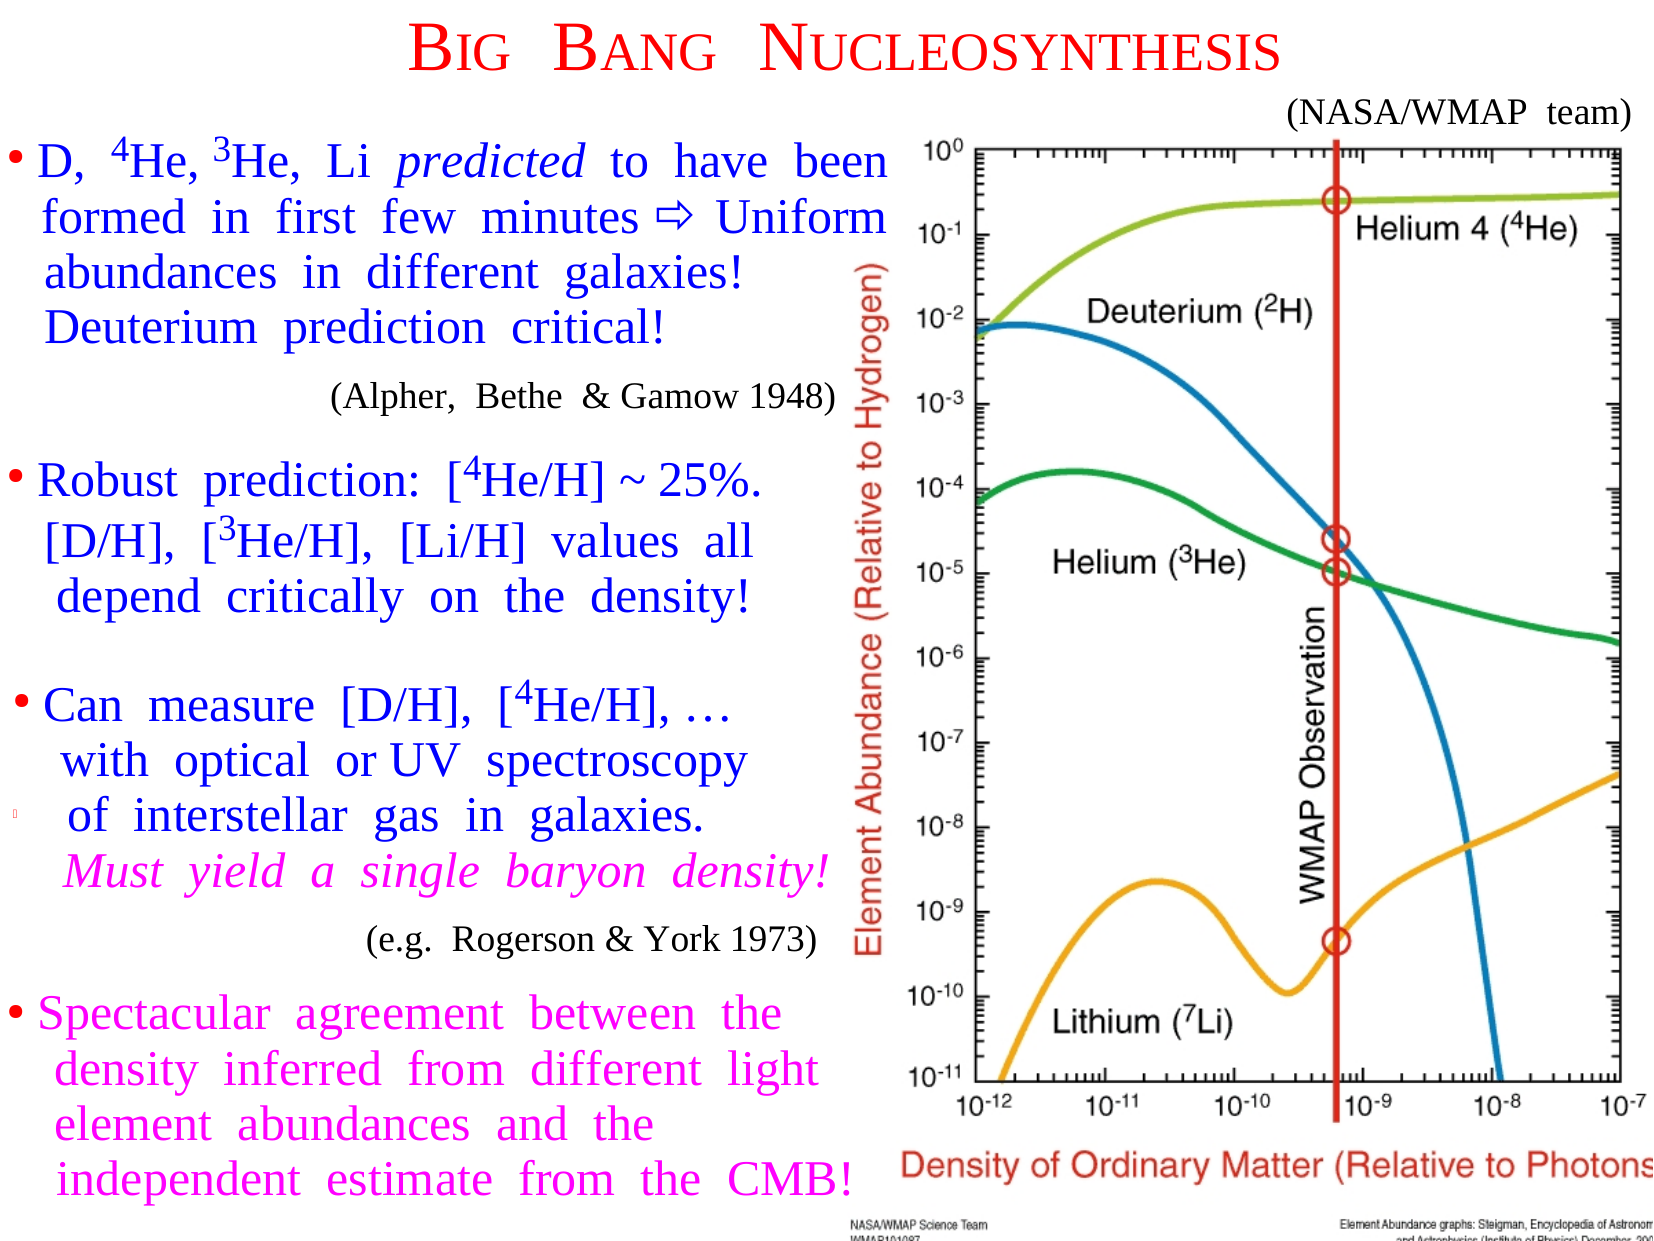

BIG BANG NUCLEOSYNTHESIS
(NASA/WMAP team)
 D, 4He, 3He, Li predicted to have been
 formed in first few minutes  Uniform
 abundances in different galaxies!
 Deuterium prediction critical!
(Alpher, Bethe & Gamow 1948)
 Robust prediction: [4He/H] ~ 25%.
 [D/H], [3He/H], [Li/H] values all
 depend critically on the density!
 Can measure [D/H], [4He/H], …
 with optical or UV spectroscopy
 of interstellar gas in galaxies.
 Must yield a single baryon density!
(e.g. Rogerson & York 1973)
 Spectacular agreement between the
 density inferred from different light
 element abundances and the
 independent estimate from the CMB!